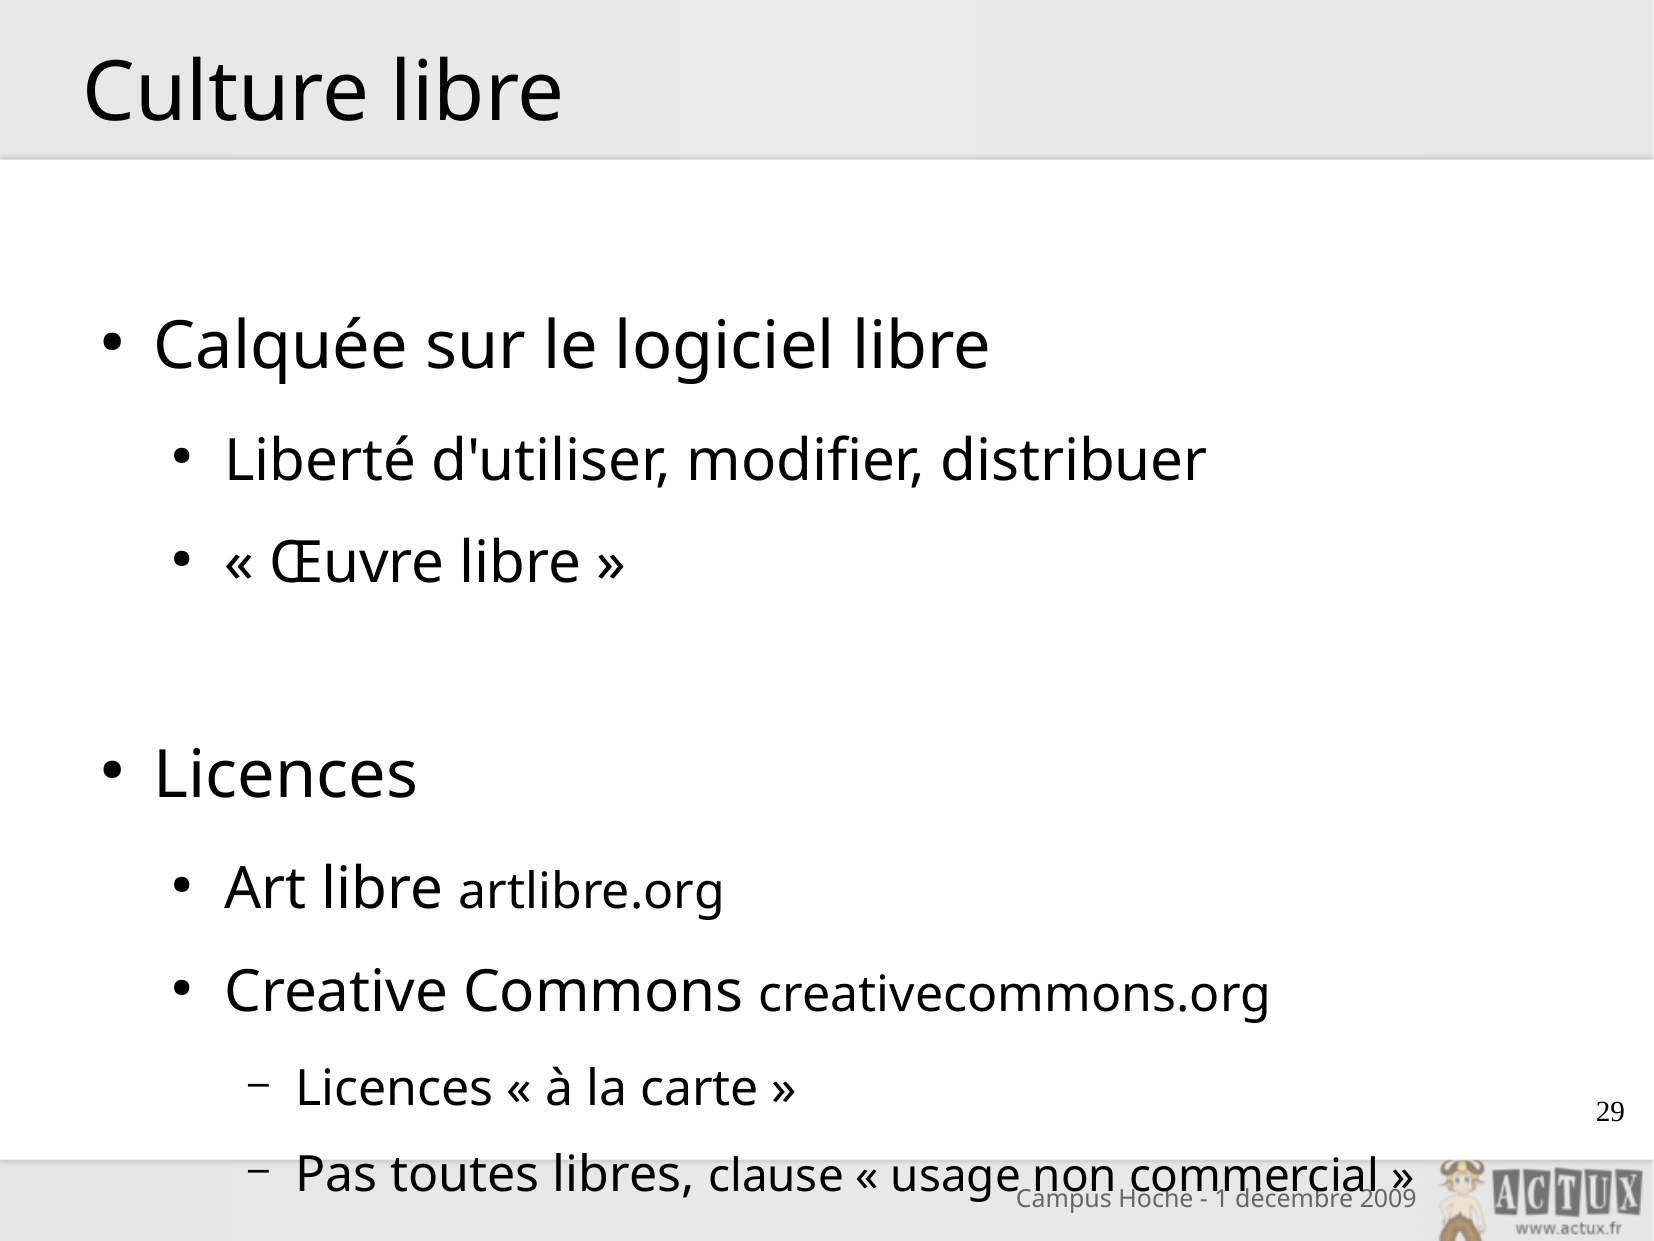

# Culture libre
Calquée sur le logiciel libre
Liberté d'utiliser, modifier, distribuer
« Œuvre libre »
Licences
Art libre artlibre.org
Creative Commons creativecommons.org
Licences « à la carte »
Pas toutes libres, clause « usage non commercial »
29
Campus Hoche - 1 décembre 2009